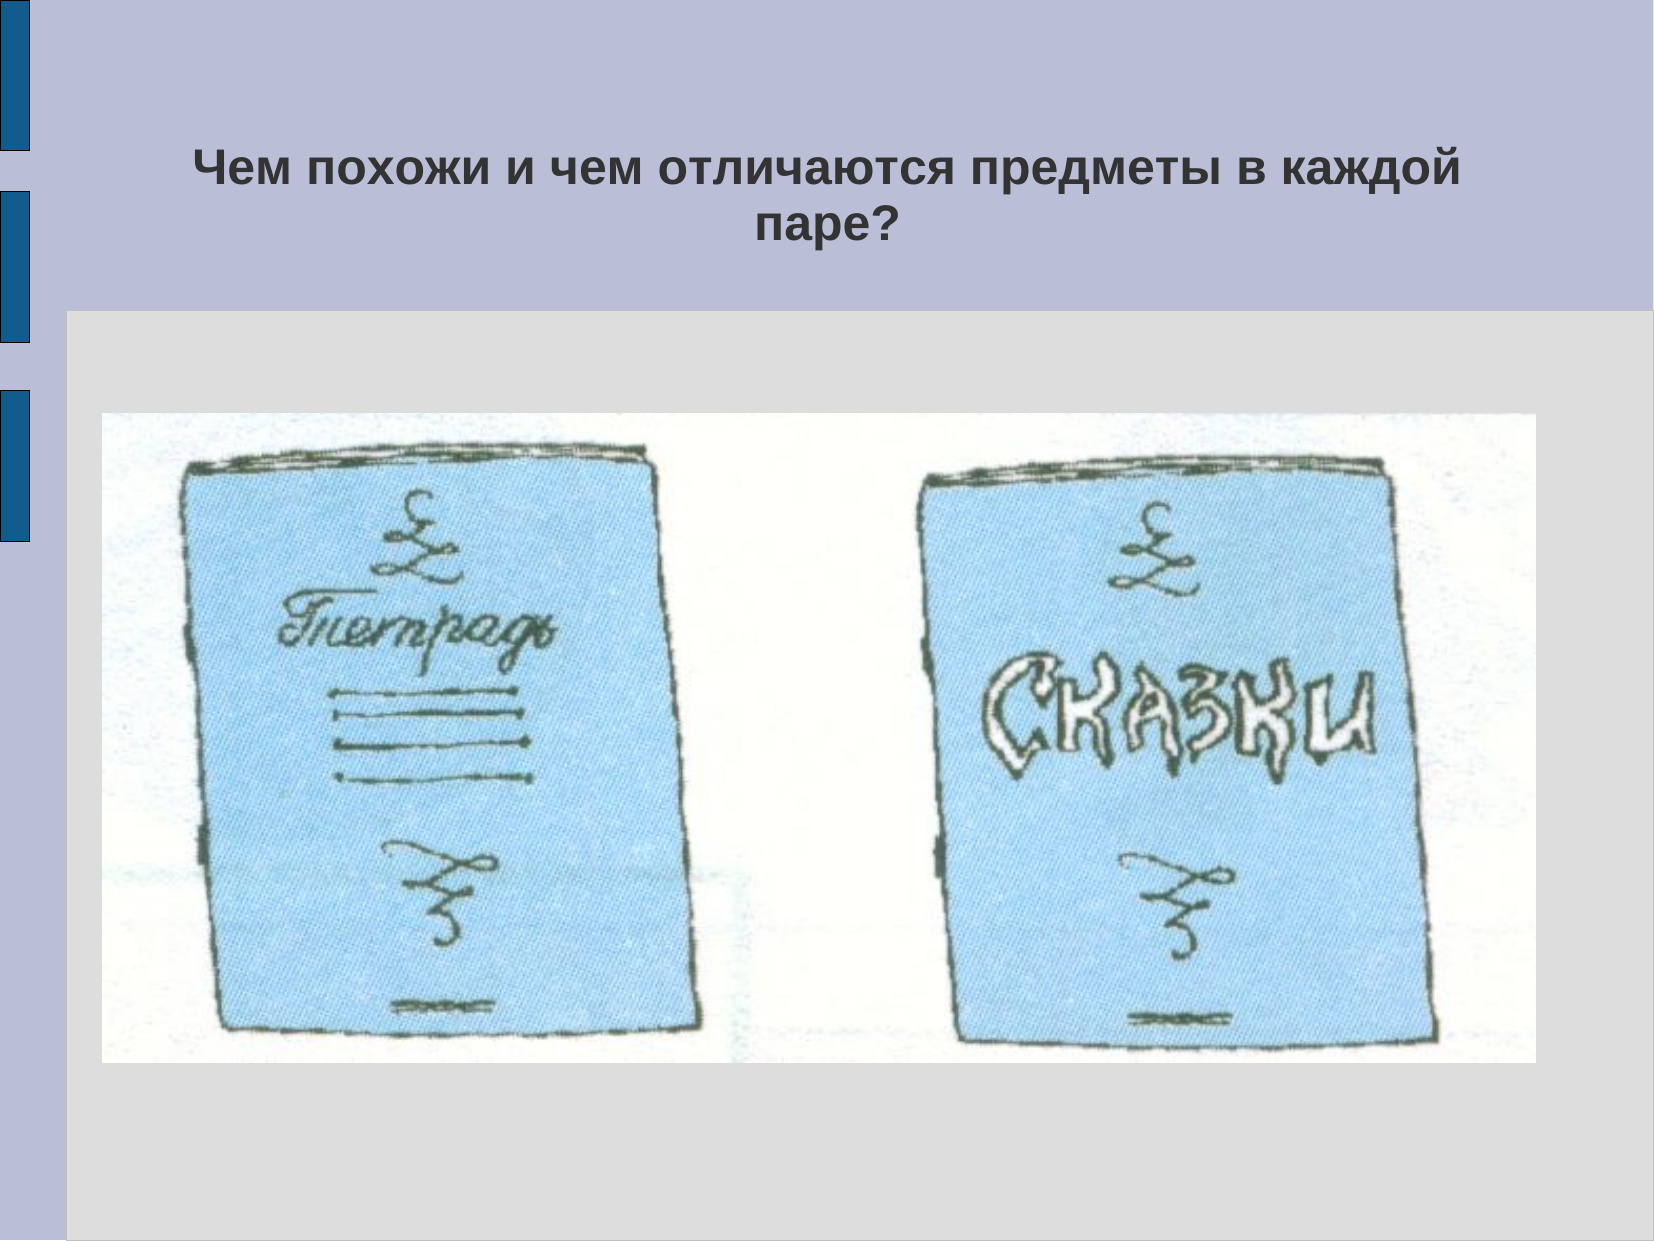

# Чем похожи и чем отличаются предметы в каждой паре?